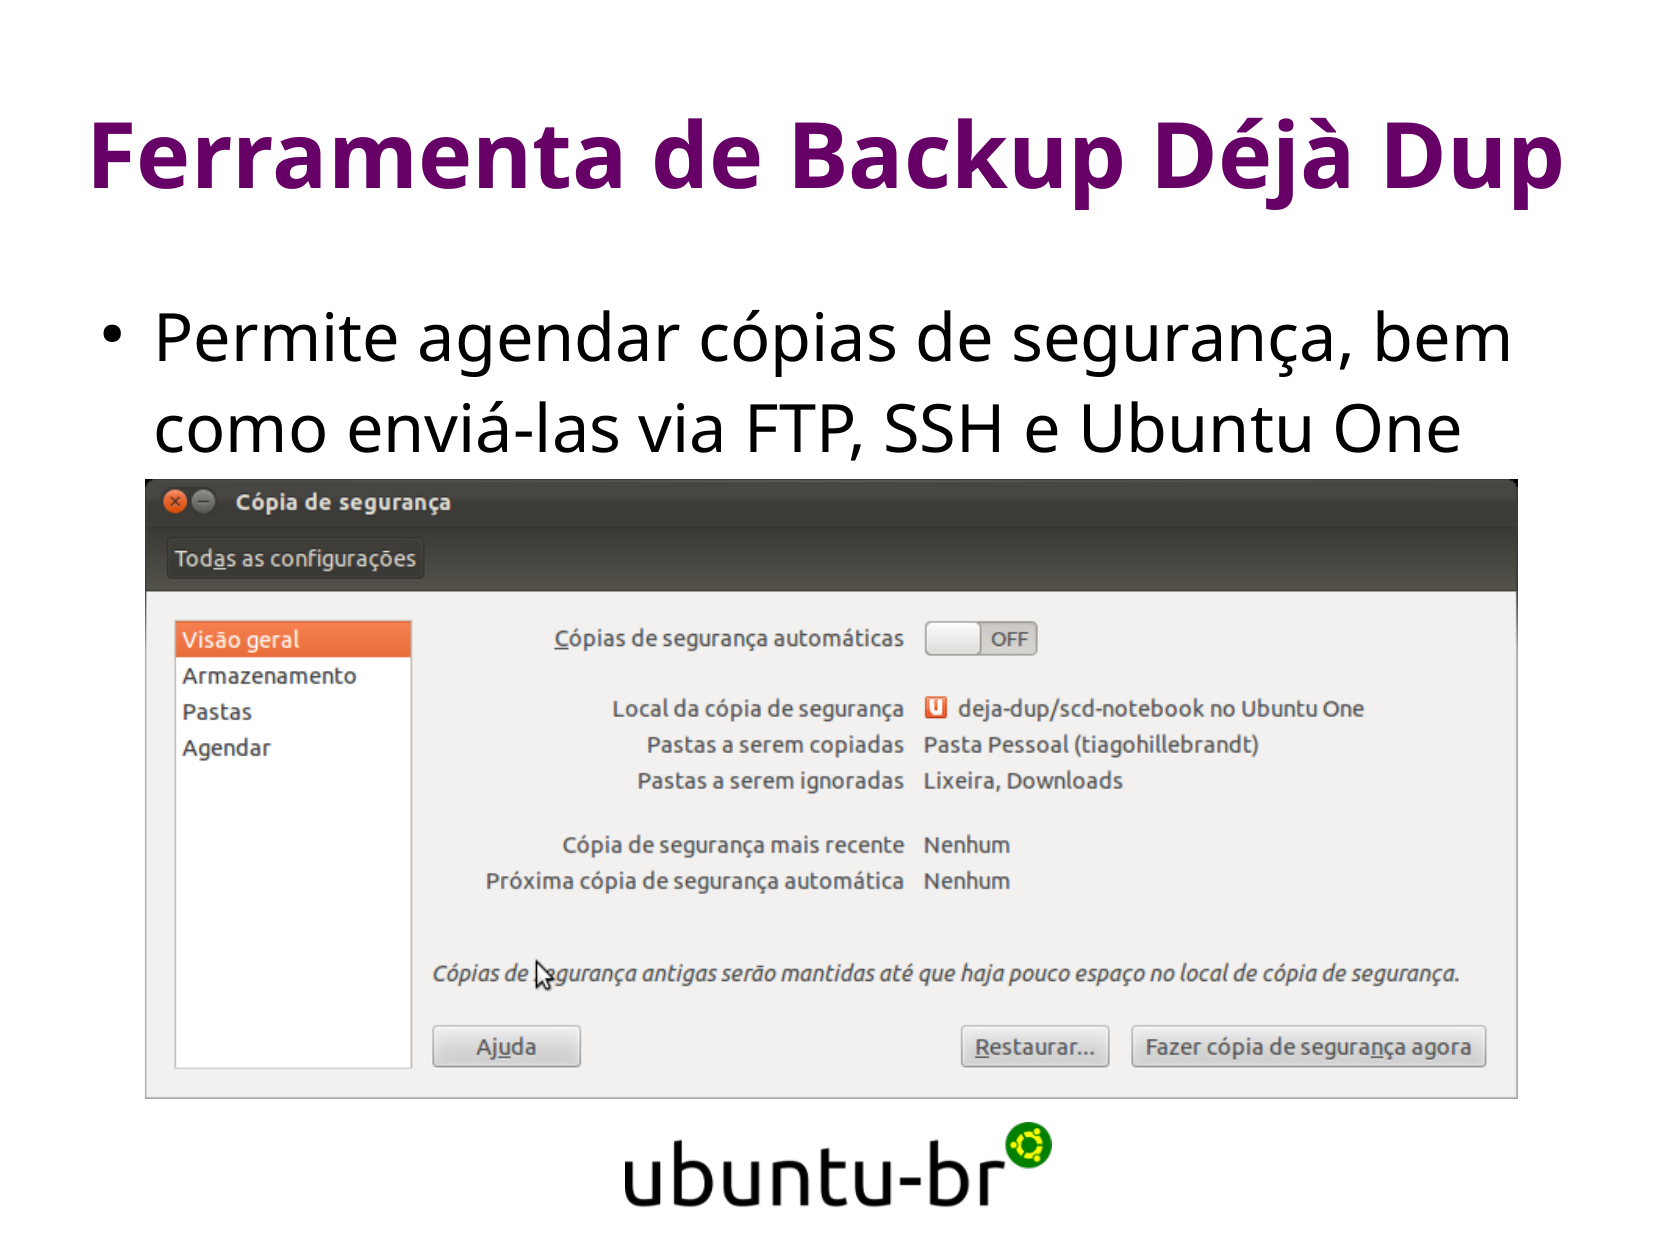

# Ferramenta de Backup Déjà Dup
Permite agendar cópias de segurança, bem como enviá-las via FTP, SSH e Ubuntu One